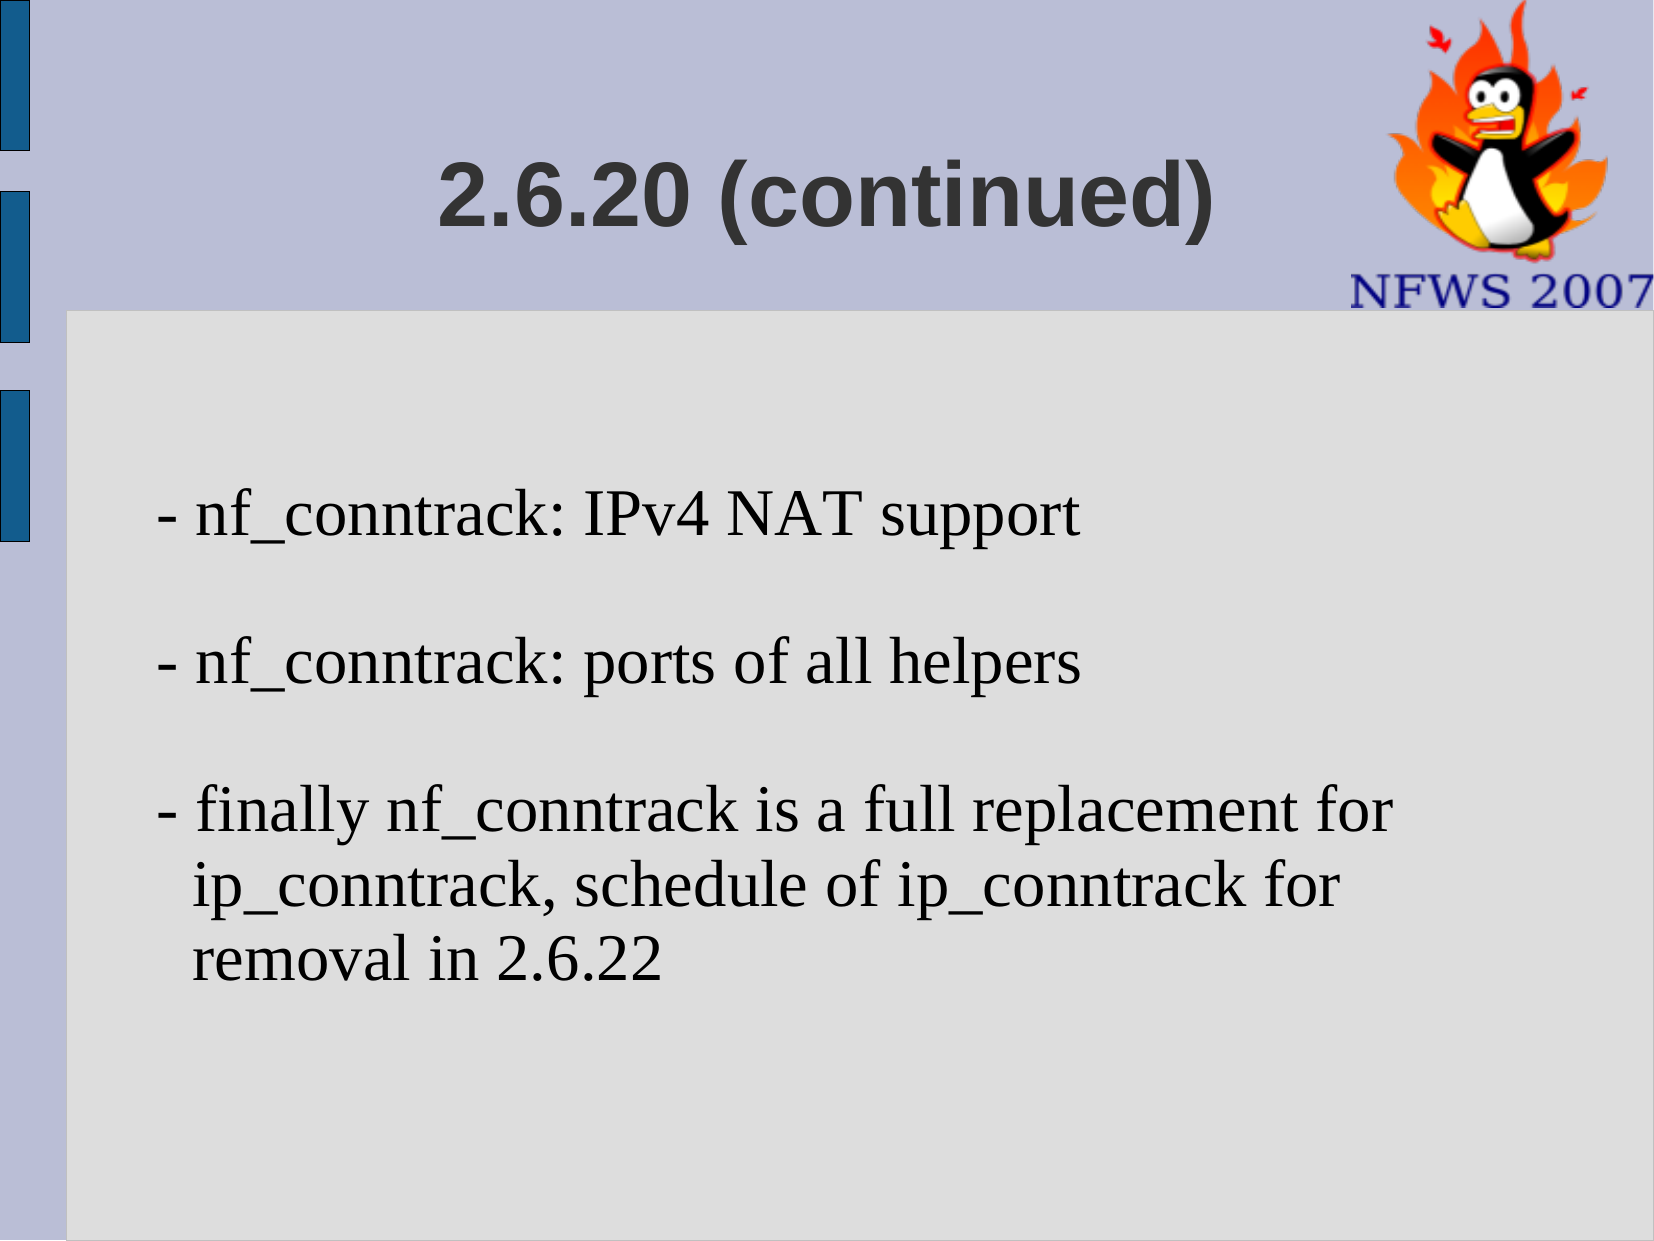

# 2.6.20 (continued)
- nf_conntrack: IPv4 NAT support
- nf_conntrack: ports of all helpers
- finally nf_conntrack is a full replacement for ip_conntrack, schedule of ip_conntrack for removal in 2.6.22